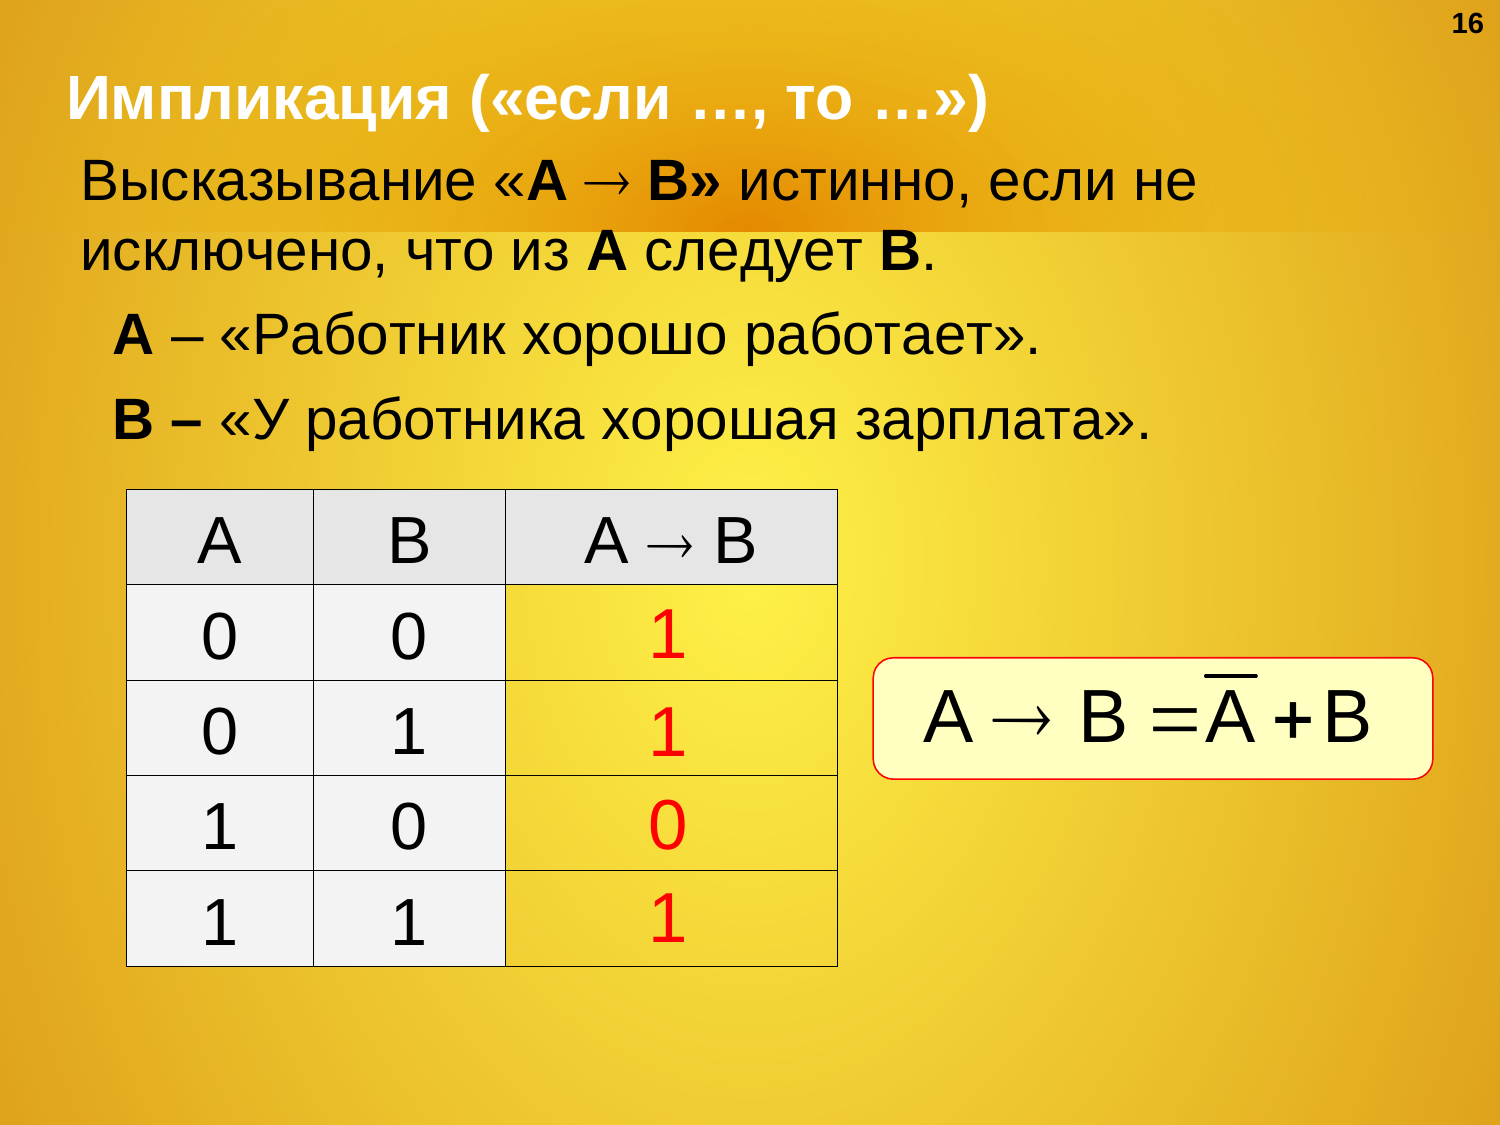

# Импликация («если …, то …»)
Высказывание «A  B» истинно, если не исключено, что из А следует B.
 A – «Работник хорошо работает».
 B – «У работника хорошая зарплата».
| A | B | А  B |
| --- | --- | --- |
| 0 | 0 | |
| 0 | 1 | |
| 1 | 0 | |
| 1 | 1 | |
1
1
0
1